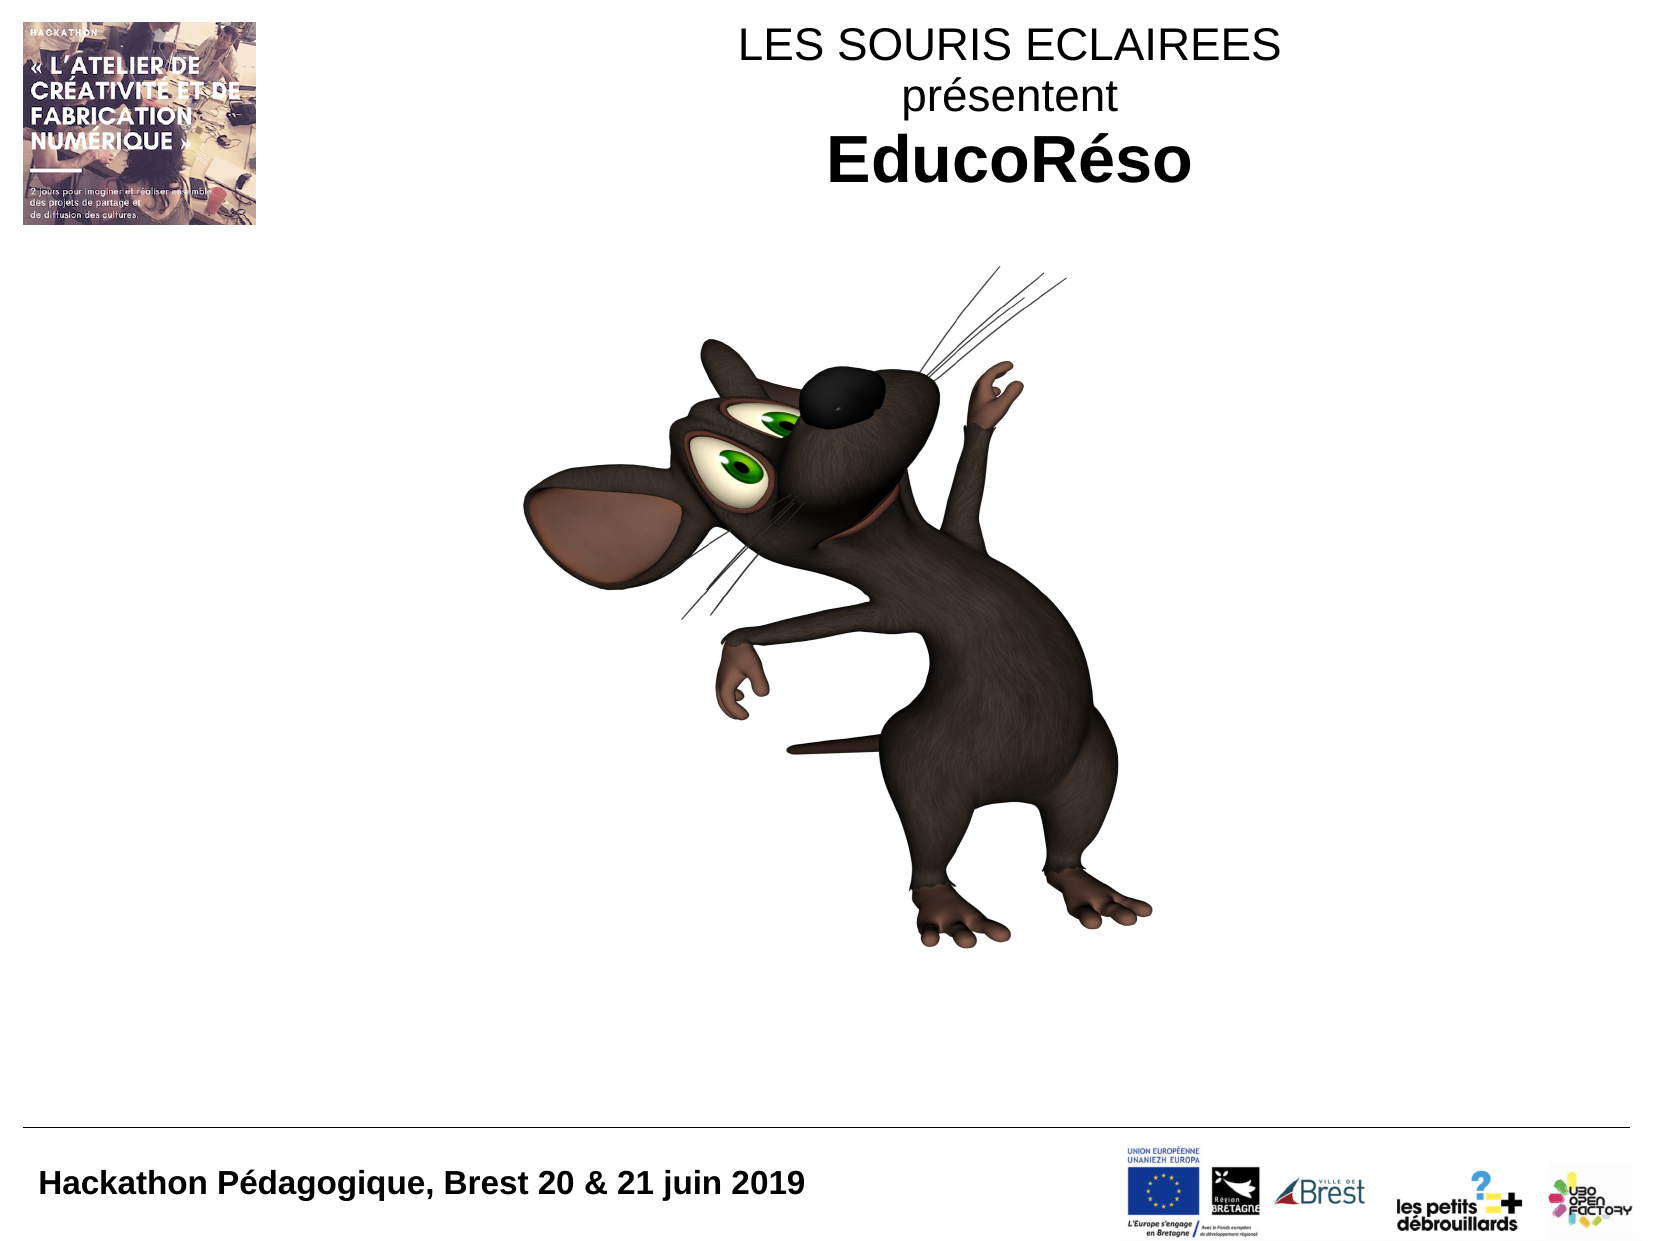

# LES SOURIS ECLAIREES présentent EducoRéso
Hackathon Pédagogique, Brest 20 & 21 juin 2019